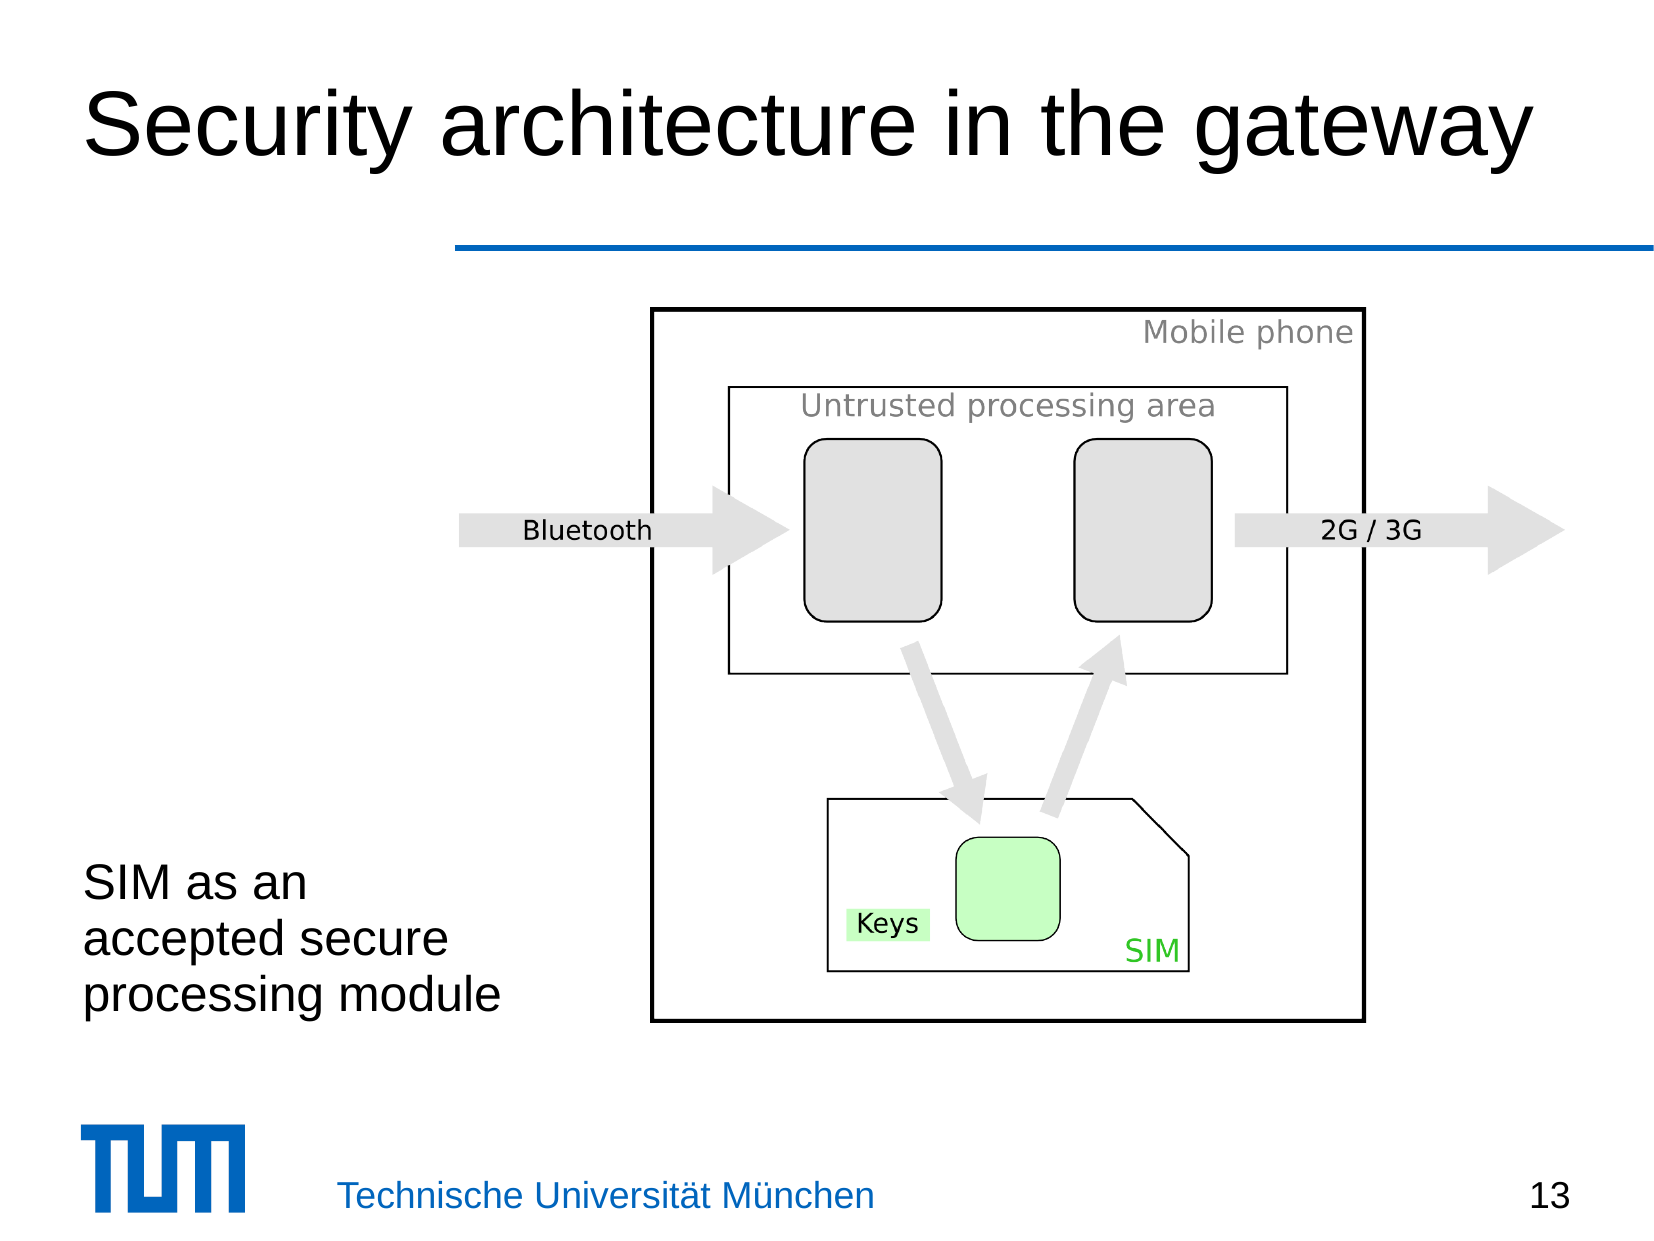

# Security architecture in the gateway
SIM as an
accepted secure
processing module
13